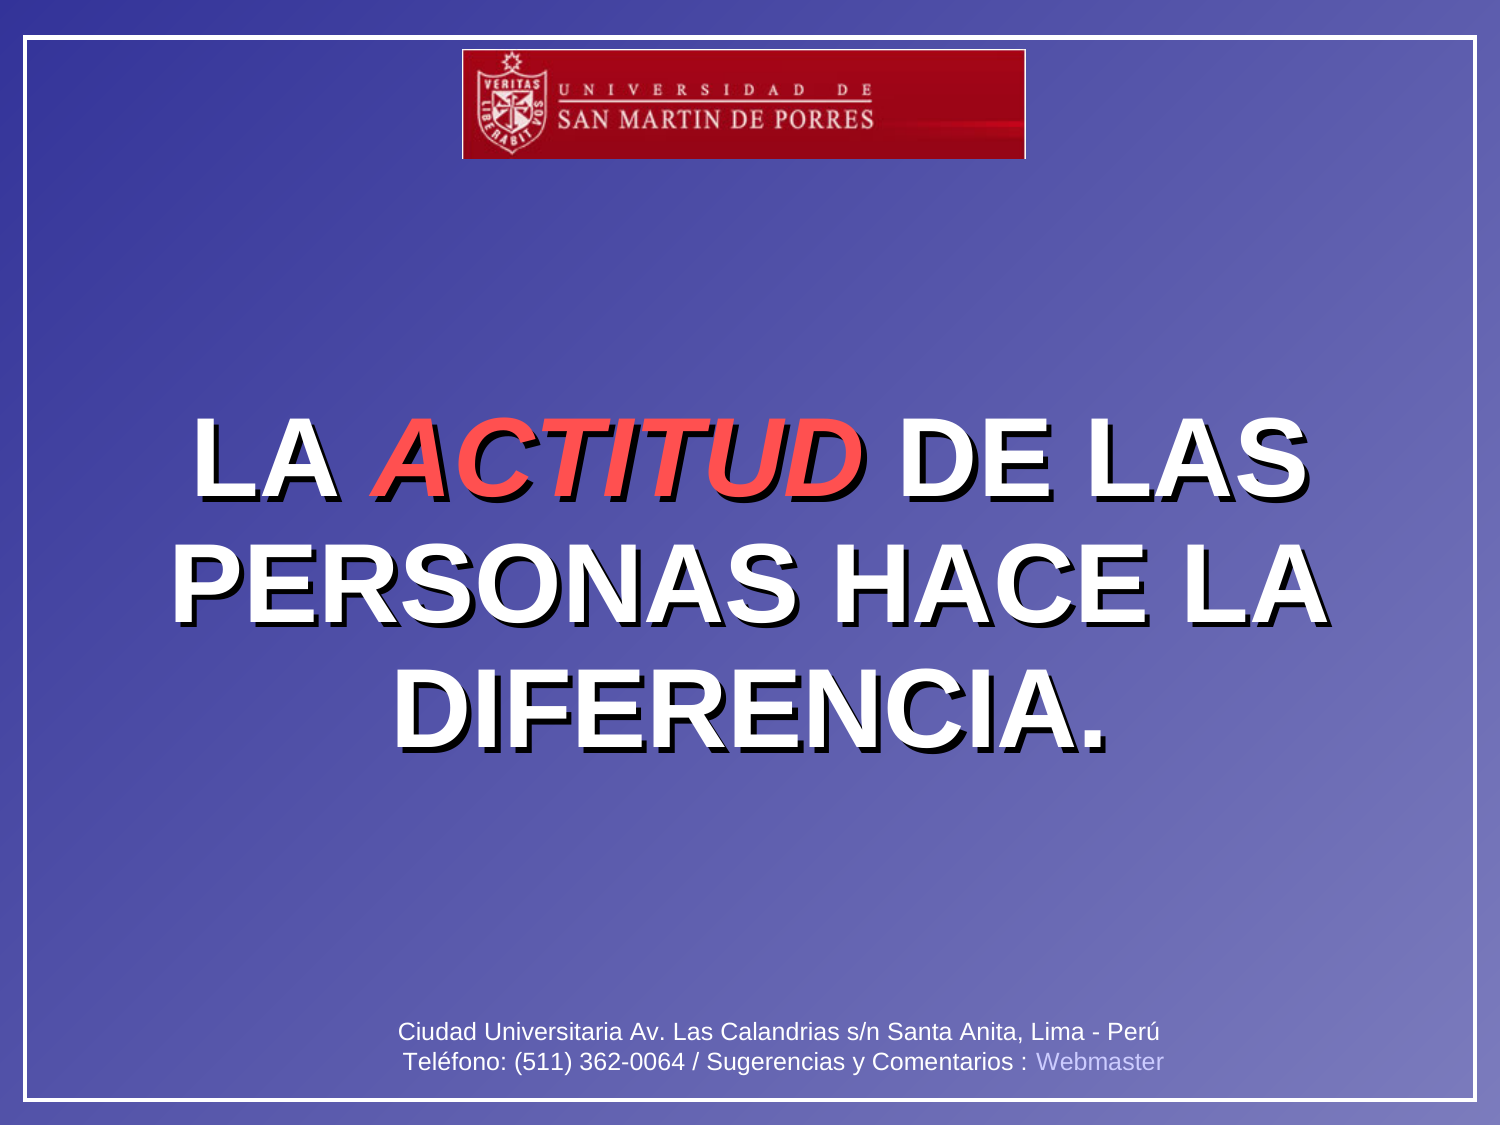

# LA ACTITUD DE LAS PERSONAS HACE LA DIFERENCIA.